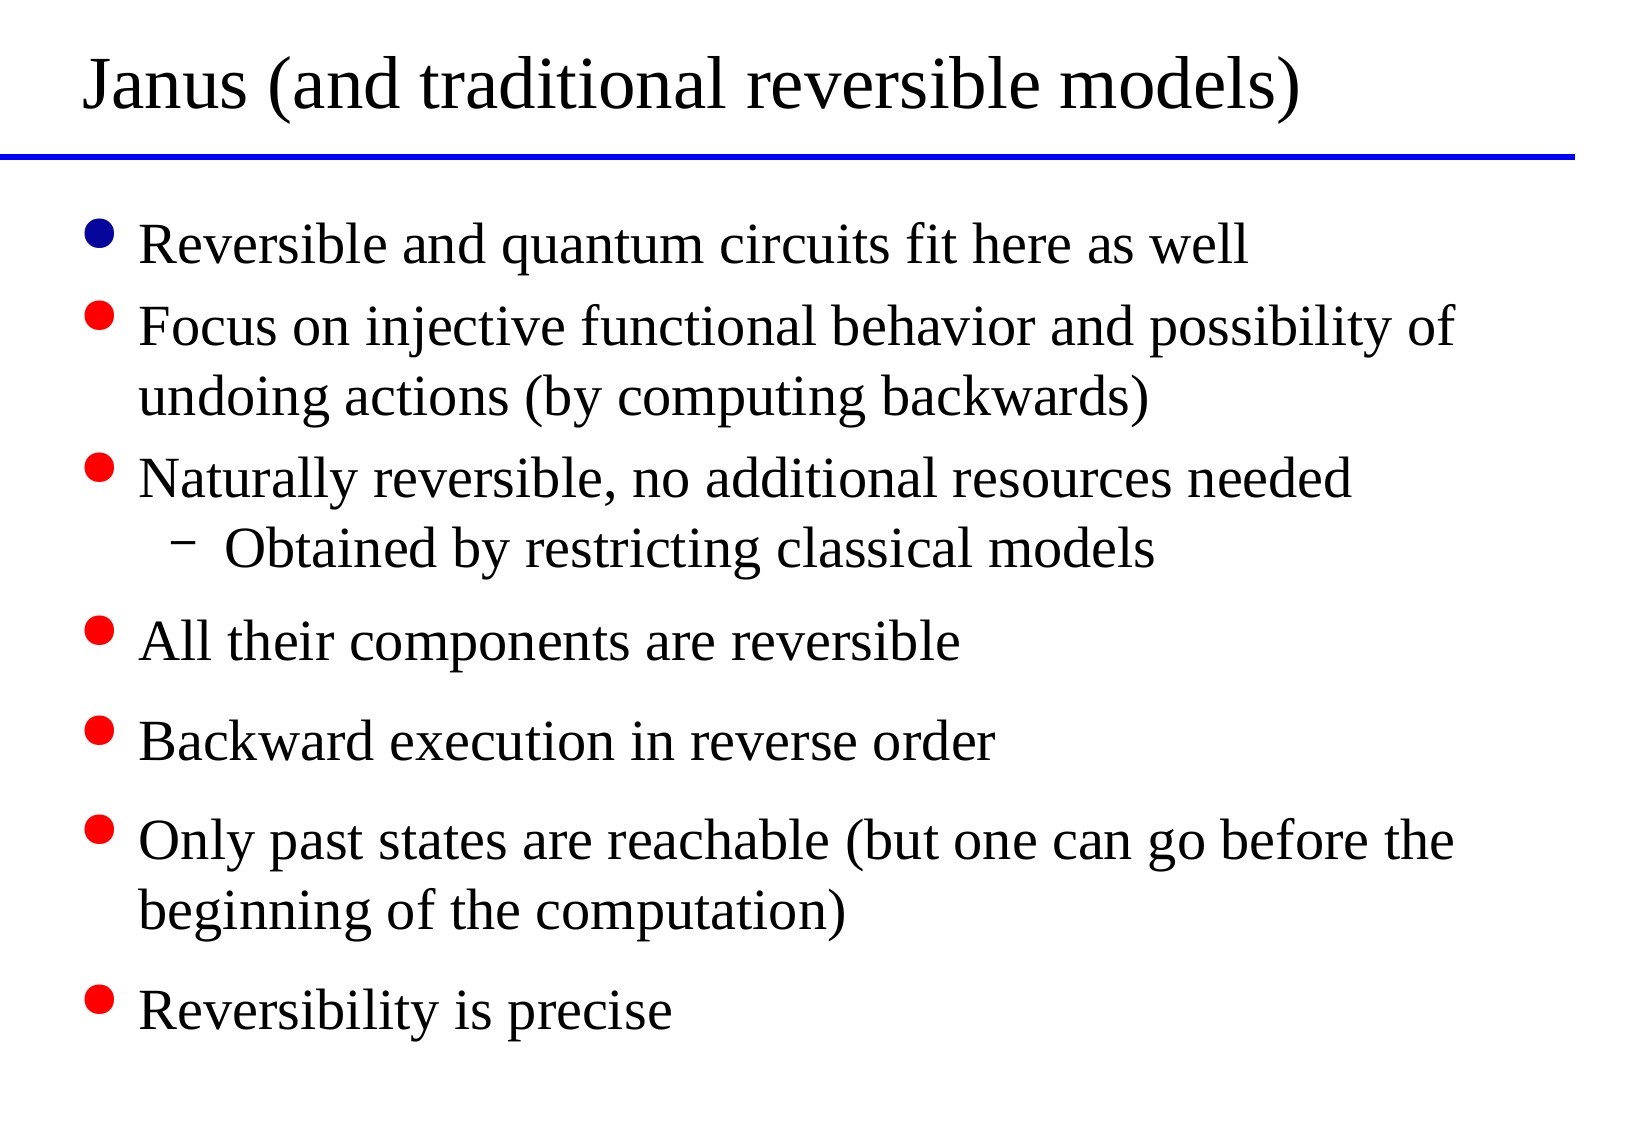

# Janus (and traditional reversible models)
Reversible and quantum circuits fit here as well
Focus on injective functional behavior and possibility of undoing actions (by computing backwards)
Naturally reversible, no additional resources needed
Obtained by restricting classical models
All their components are reversible
Backward execution in reverse order
Only past states are reachable (but one can go before the beginning of the computation)
Reversibility is precise